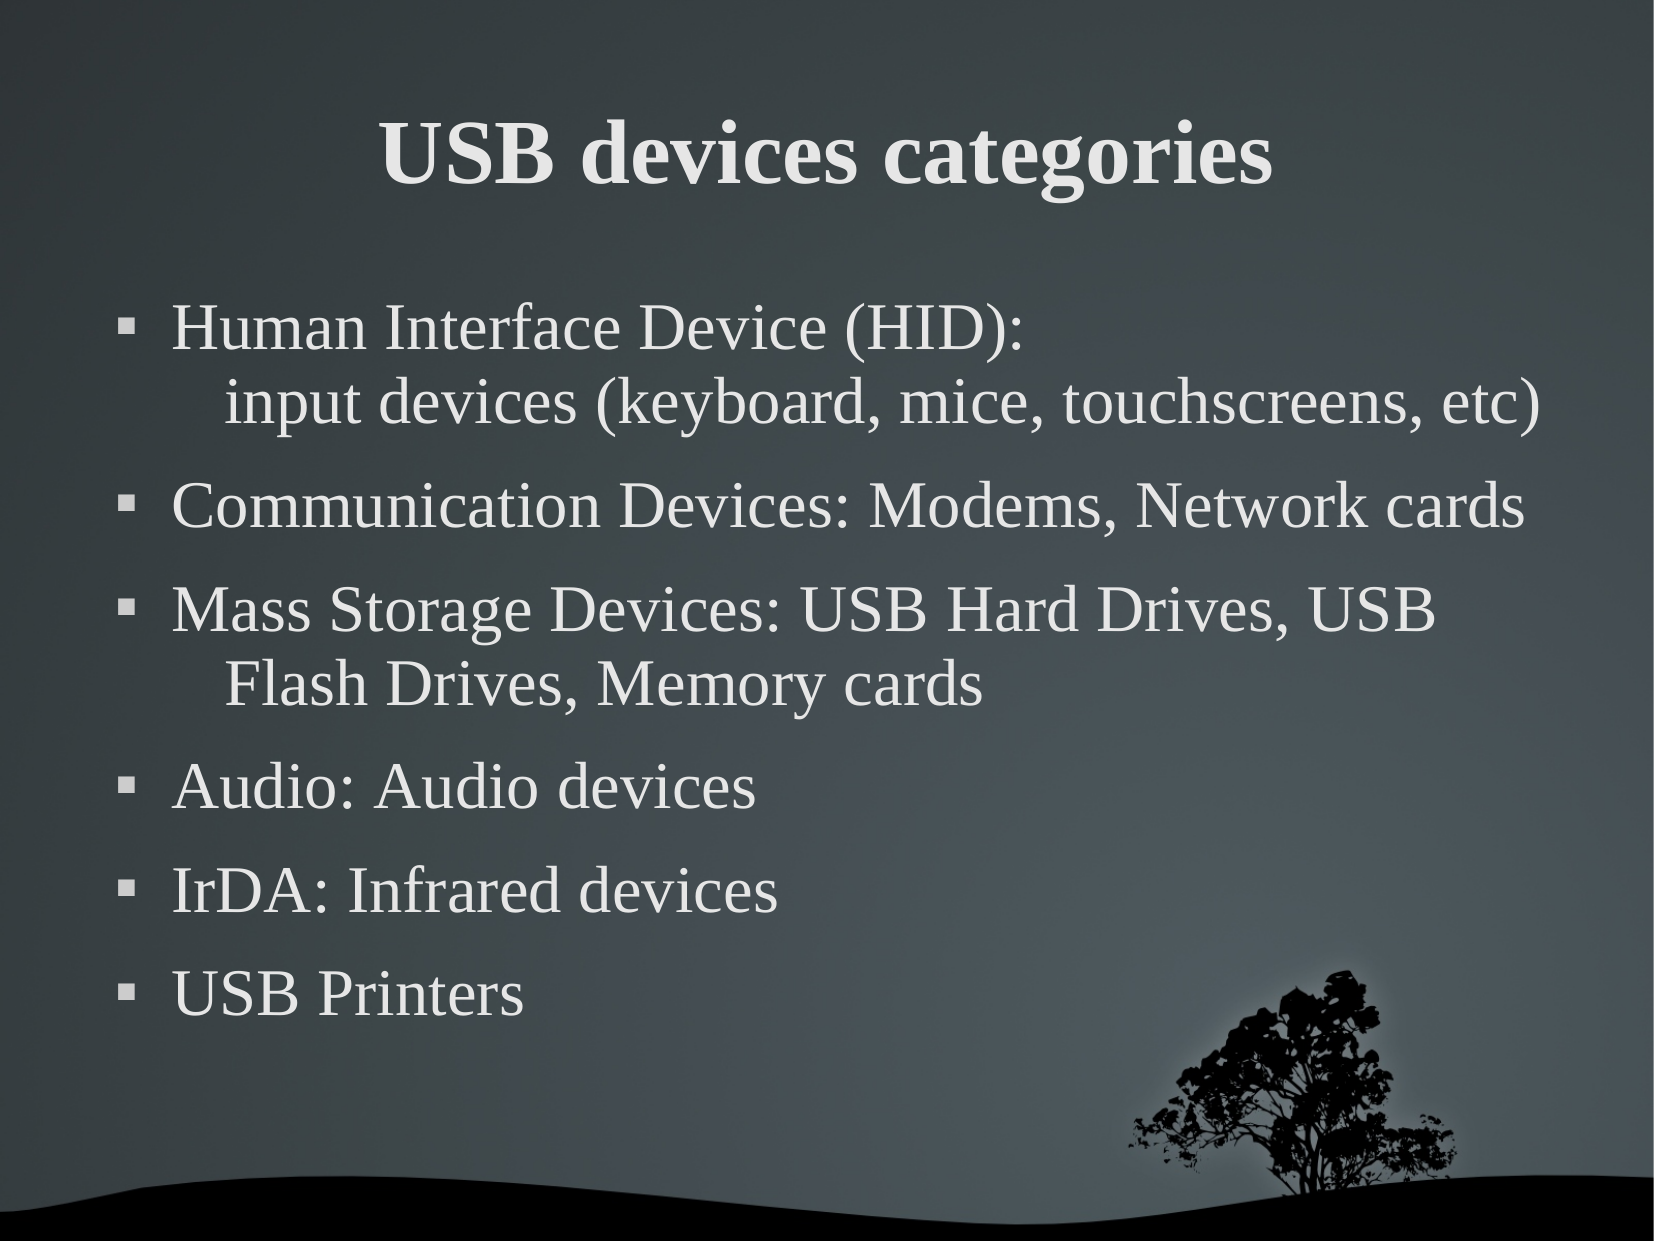

# USB devices categories
Human Interface Device (HID):
input devices (keyboard, mice, touchscreens, etc)
Communication Devices: Modems, Network cards
Mass Storage Devices: USB Hard Drives, USB Flash Drives, Memory cards
Audio: Audio devices
IrDA: Infrared devices
USB Printers